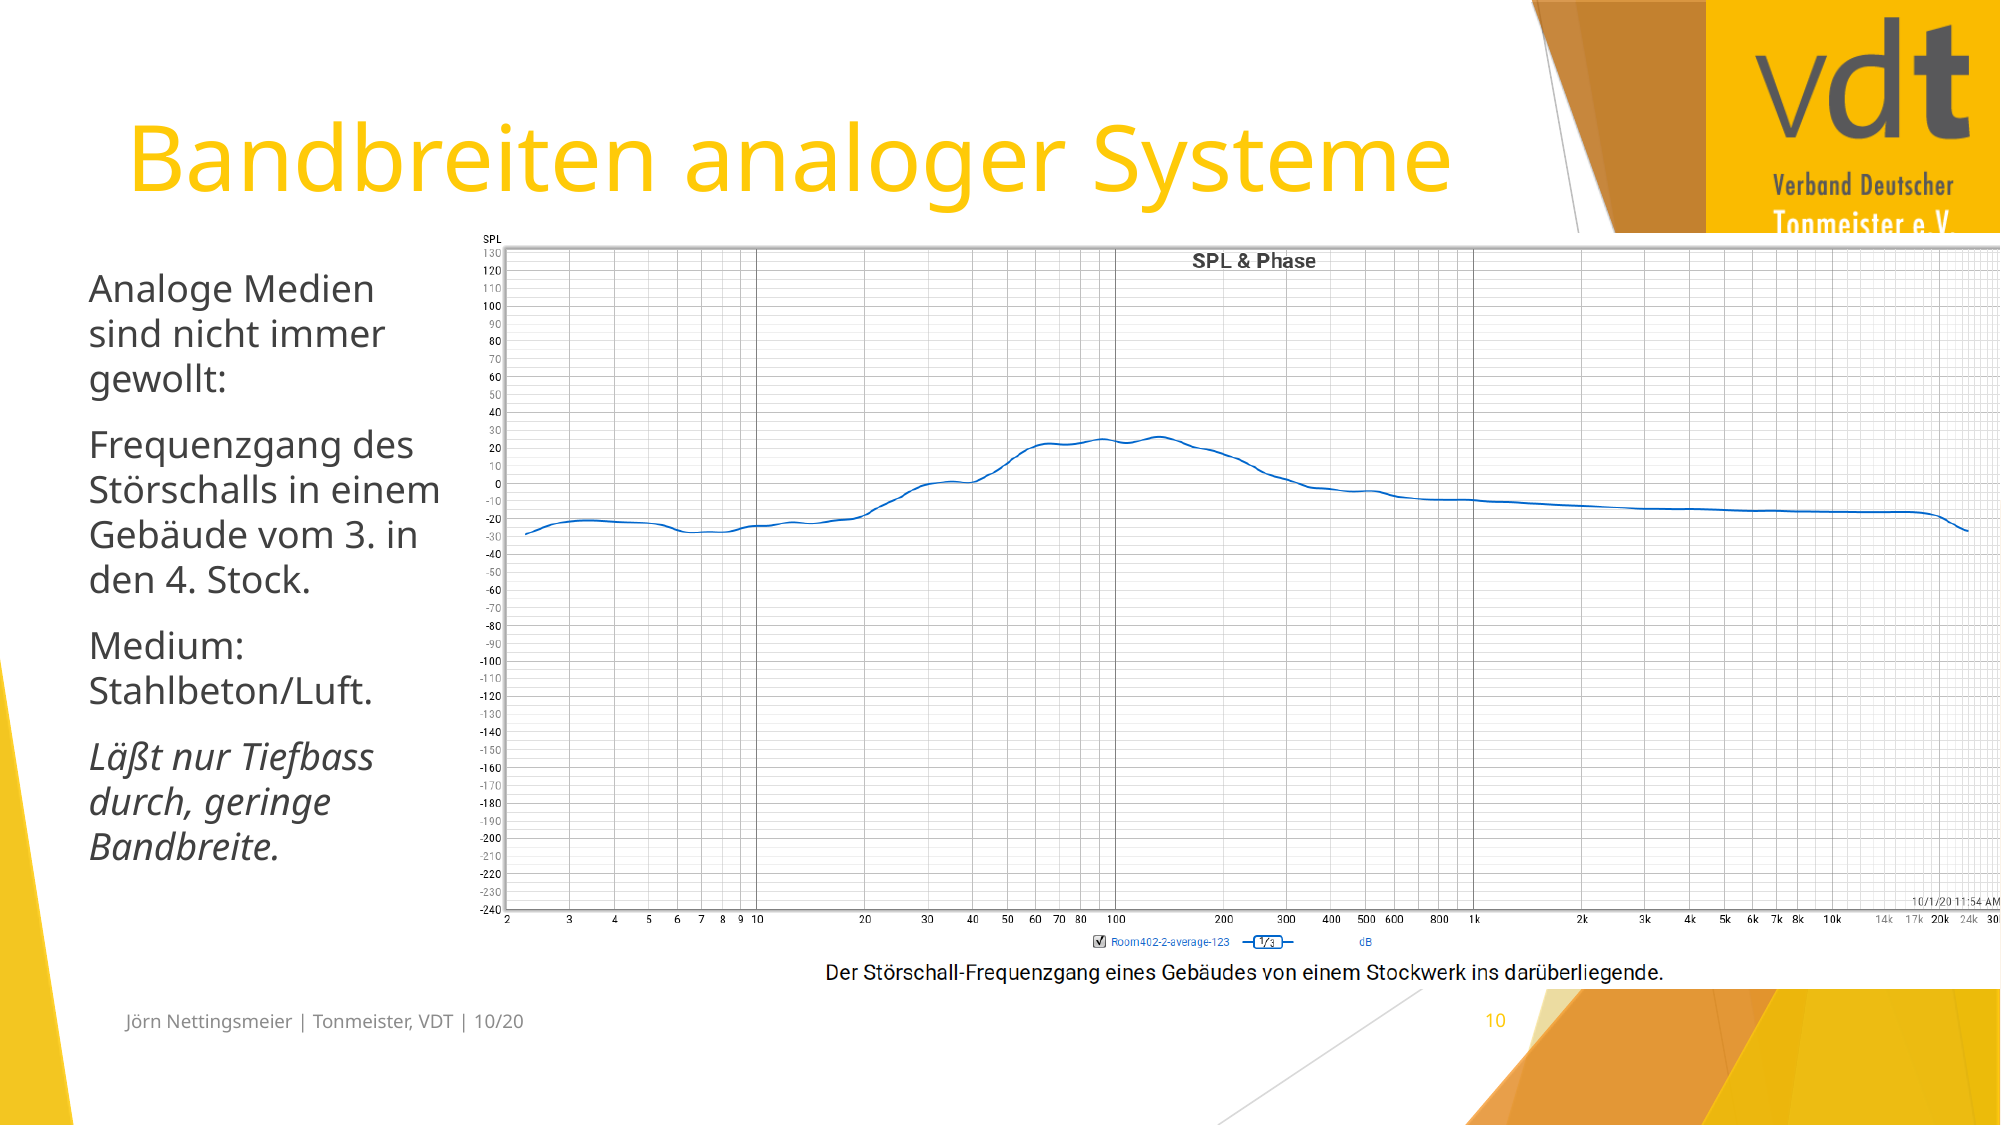

Bandbreiten analoger Systeme
# Analoge Medien sind nicht immer gewollt:
Frequenzgang des Störschalls in einem Gebäude vom 3. in den 4. Stock.
Medium: Stahlbeton/Luft.
Läßt nur Tiefbass durch, geringe Bandbreite.
Jörn Nettingsmeier | Tonmeister, VDT | 10/20